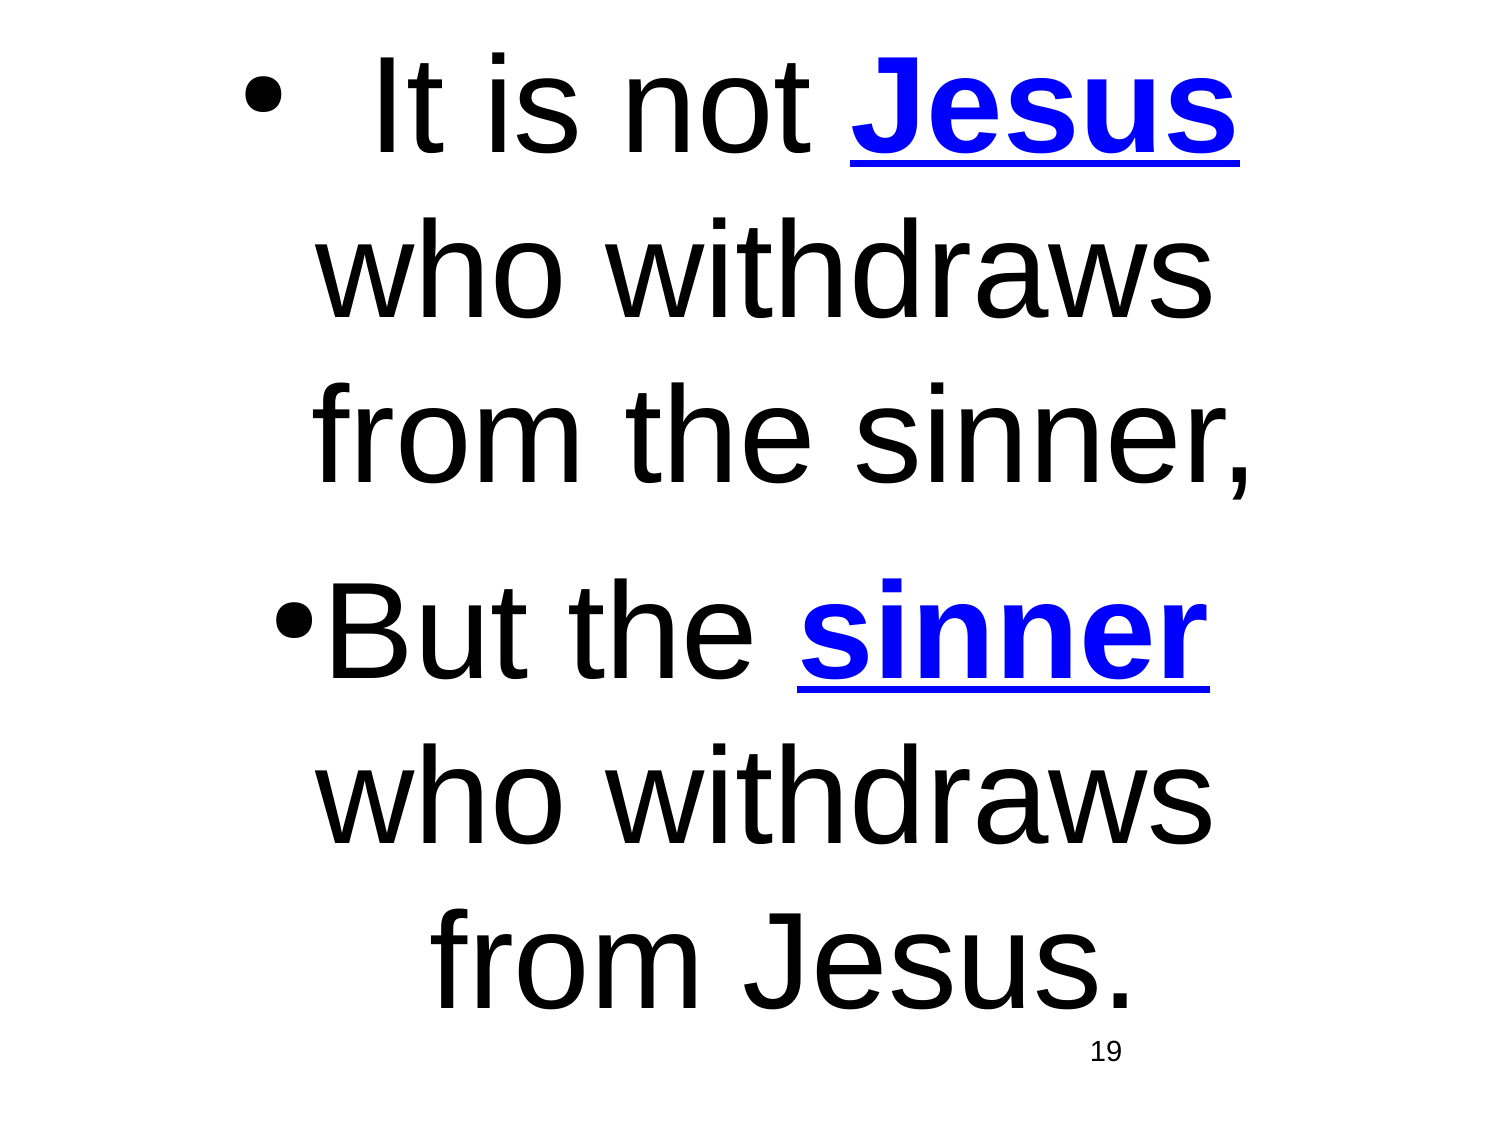

# It is not Jesus who withdraws from the sinner,
But the sinner
who withdraws
from Jesus.
19